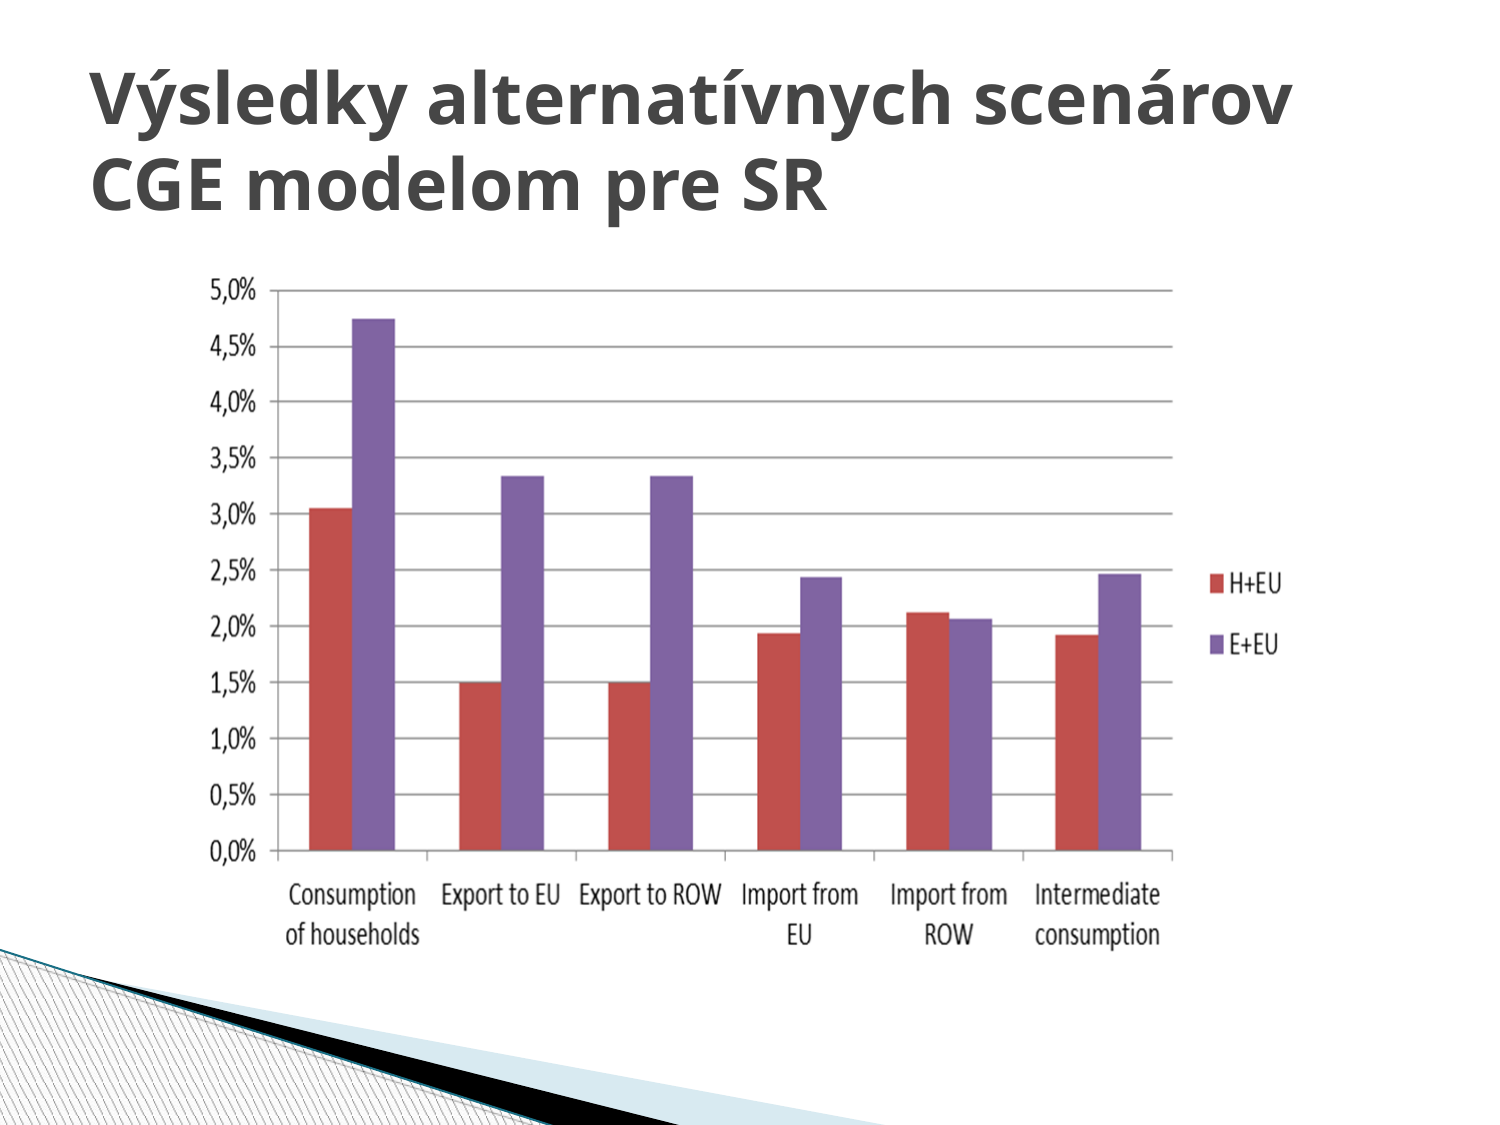

# Výsledky alternatívnych scenárov CGE modelom pre SR